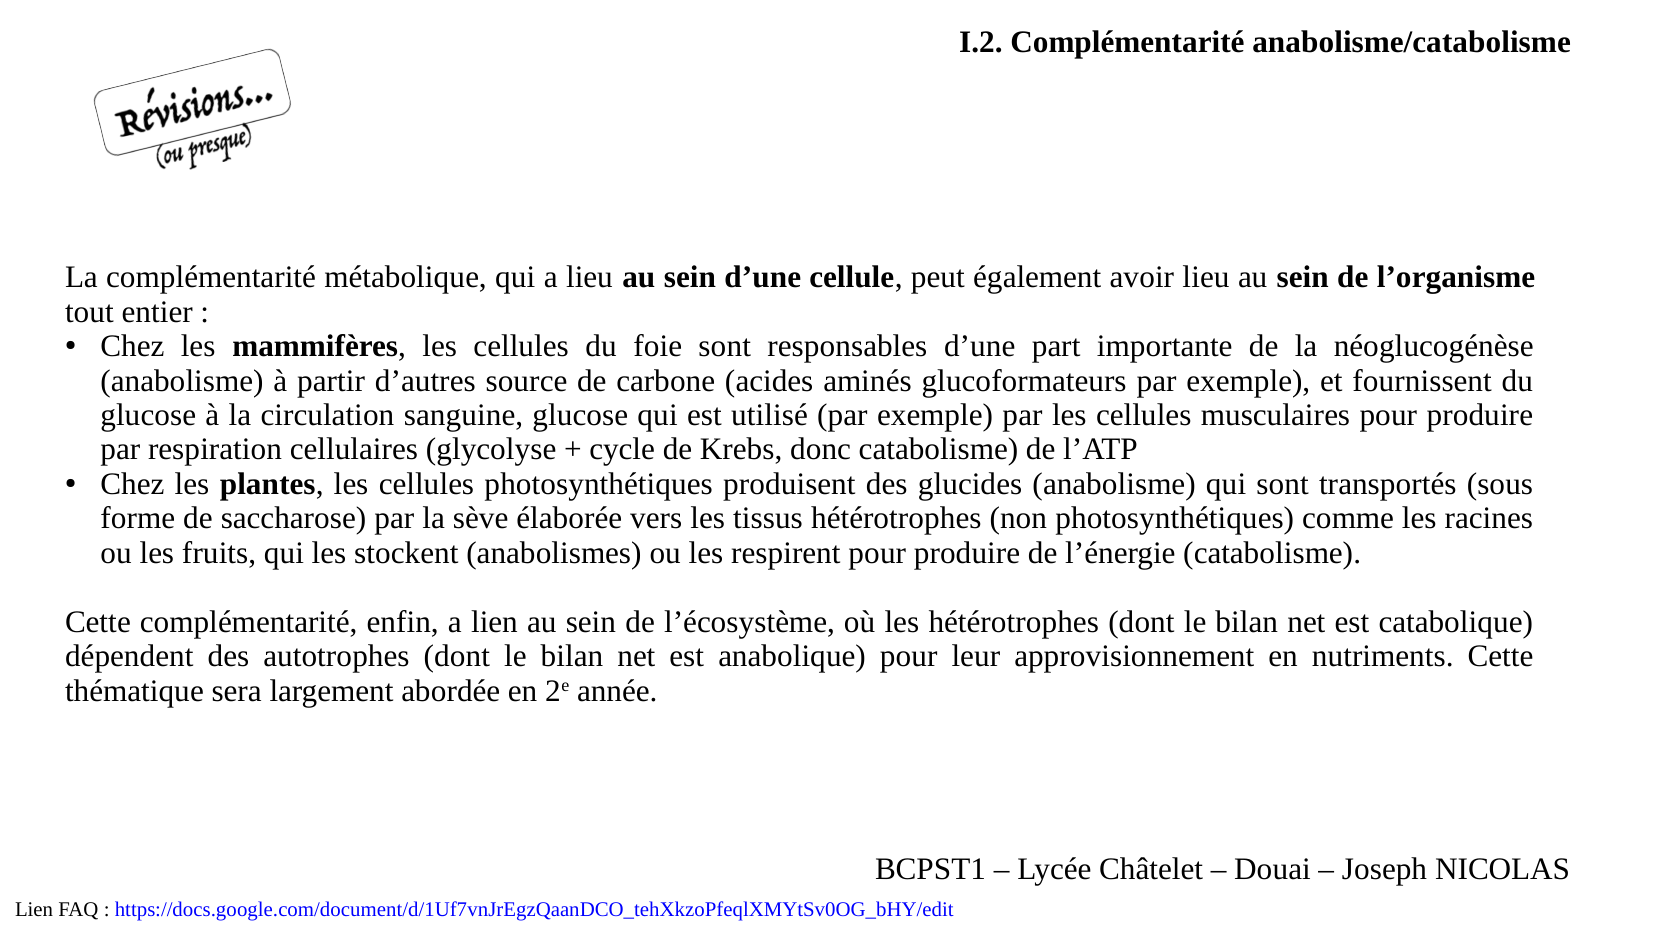

I.2. Complémentarité anabolisme/catabolisme
La complémentarité métabolique, qui a lieu au sein d’une cellule, peut également avoir lieu au sein de l’organisme tout entier :
Chez les mammifères, les cellules du foie sont responsables d’une part importante de la néoglucogénèse (anabolisme) à partir d’autres source de carbone (acides aminés glucoformateurs par exemple), et fournissent du glucose à la circulation sanguine, glucose qui est utilisé (par exemple) par les cellules musculaires pour produire par respiration cellulaires (glycolyse + cycle de Krebs, donc catabolisme) de l’ATP
Chez les plantes, les cellules photosynthétiques produisent des glucides (anabolisme) qui sont transportés (sous forme de saccharose) par la sève élaborée vers les tissus hétérotrophes (non photosynthétiques) comme les racines ou les fruits, qui les stockent (anabolismes) ou les respirent pour produire de l’énergie (catabolisme).
Cette complémentarité, enfin, a lien au sein de l’écosystème, où les hétérotrophes (dont le bilan net est catabolique) dépendent des autotrophes (dont le bilan net est anabolique) pour leur approvisionnement en nutriments. Cette thématique sera largement abordée en 2e année.
BCPST1 – Lycée Châtelet – Douai – Joseph NICOLAS
Lien FAQ : https://docs.google.com/document/d/1Uf7vnJrEgzQaanDCO_tehXkzoPfeqlXMYtSv0OG_bHY/edit